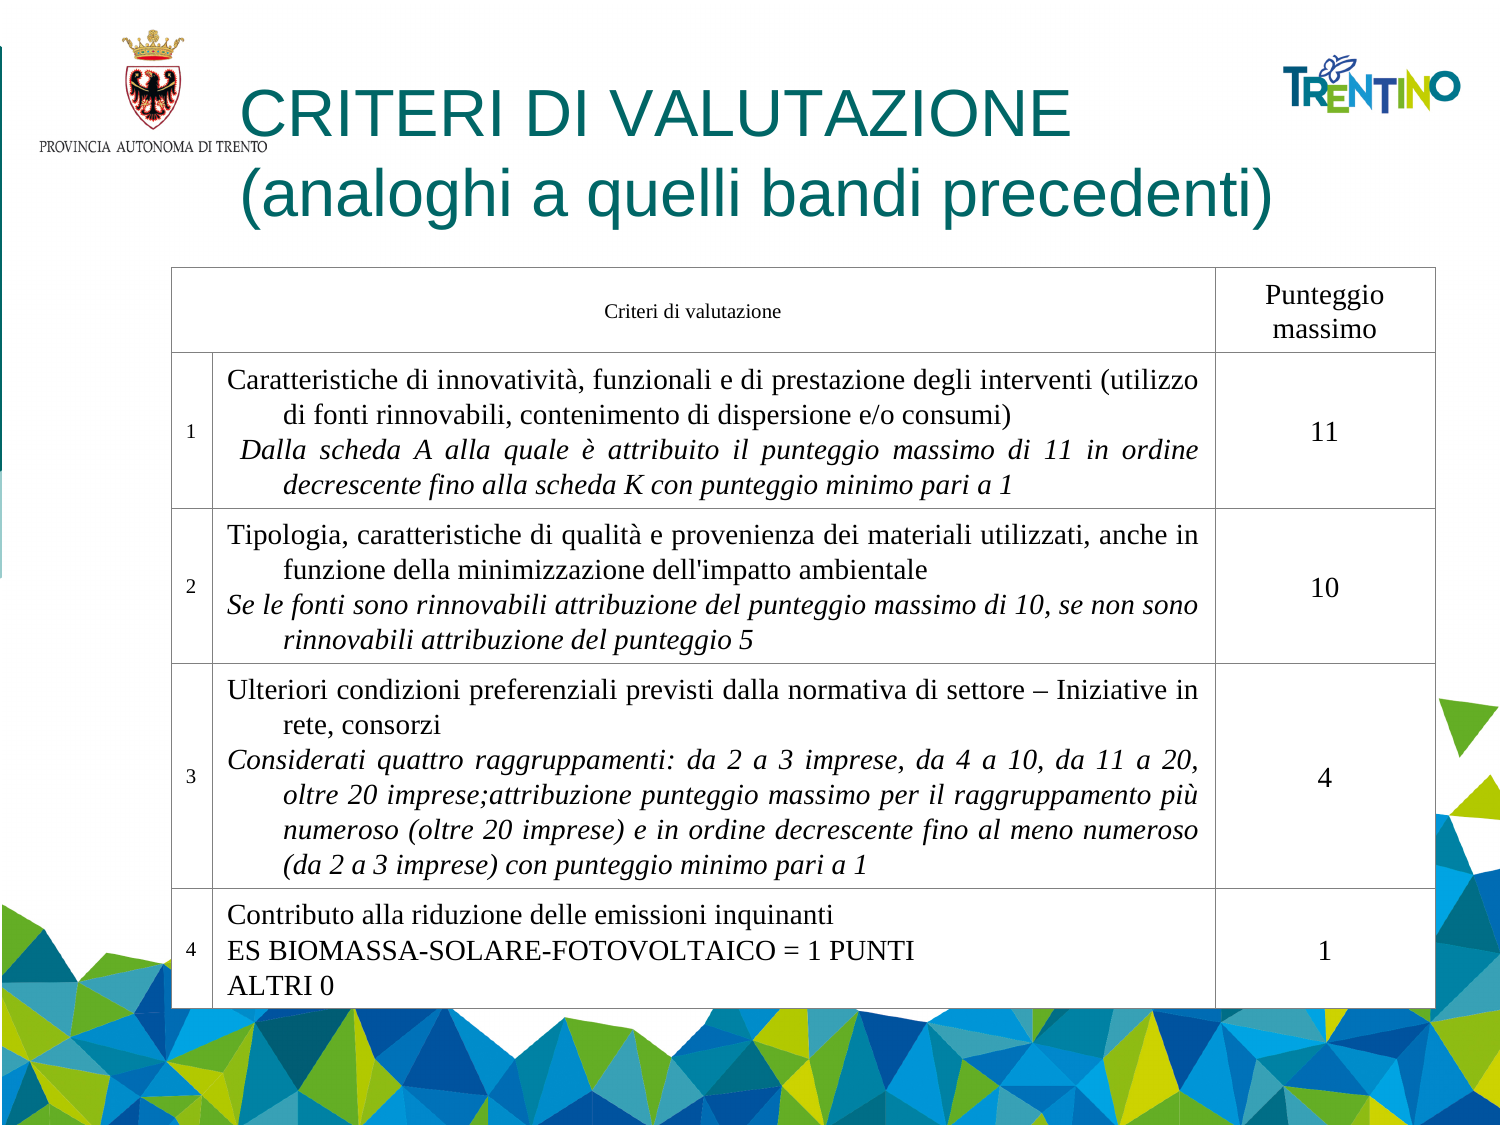

# CRITERI DI VALUTAZIONE (analoghi a quelli bandi precedenti)
| Criteri di valutazione | | Punteggio massimo |
| --- | --- | --- |
| 1 | Caratteristiche di innovatività, funzionali e di prestazione degli interventi (utilizzo di fonti rinnovabili, contenimento di dispersione e/o consumi) Dalla scheda A alla quale è attribuito il punteggio massimo di 11 in ordine decrescente fino alla scheda K con punteggio minimo pari a 1 | 11 |
| 2 | Tipologia, caratteristiche di qualità e provenienza dei materiali utilizzati, anche in funzione della minimizzazione dell'impatto ambientale Se le fonti sono rinnovabili attribuzione del punteggio massimo di 10, se non sono rinnovabili attribuzione del punteggio 5 | 10 |
| 3 | Ulteriori condizioni preferenziali previsti dalla normativa di settore – Iniziative in rete, consorzi Considerati quattro raggruppamenti: da 2 a 3 imprese, da 4 a 10, da 11 a 20, oltre 20 imprese;attribuzione punteggio massimo per il raggruppamento più numeroso (oltre 20 imprese) e in ordine decrescente fino al meno numeroso (da 2 a 3 imprese) con punteggio minimo pari a 1 | 4 |
| 4 | Contributo alla riduzione delle emissioni inquinanti ES BIOMASSA-SOLARE-FOTOVOLTAICO = 1 PUNTI ALTRI 0 | 1 |